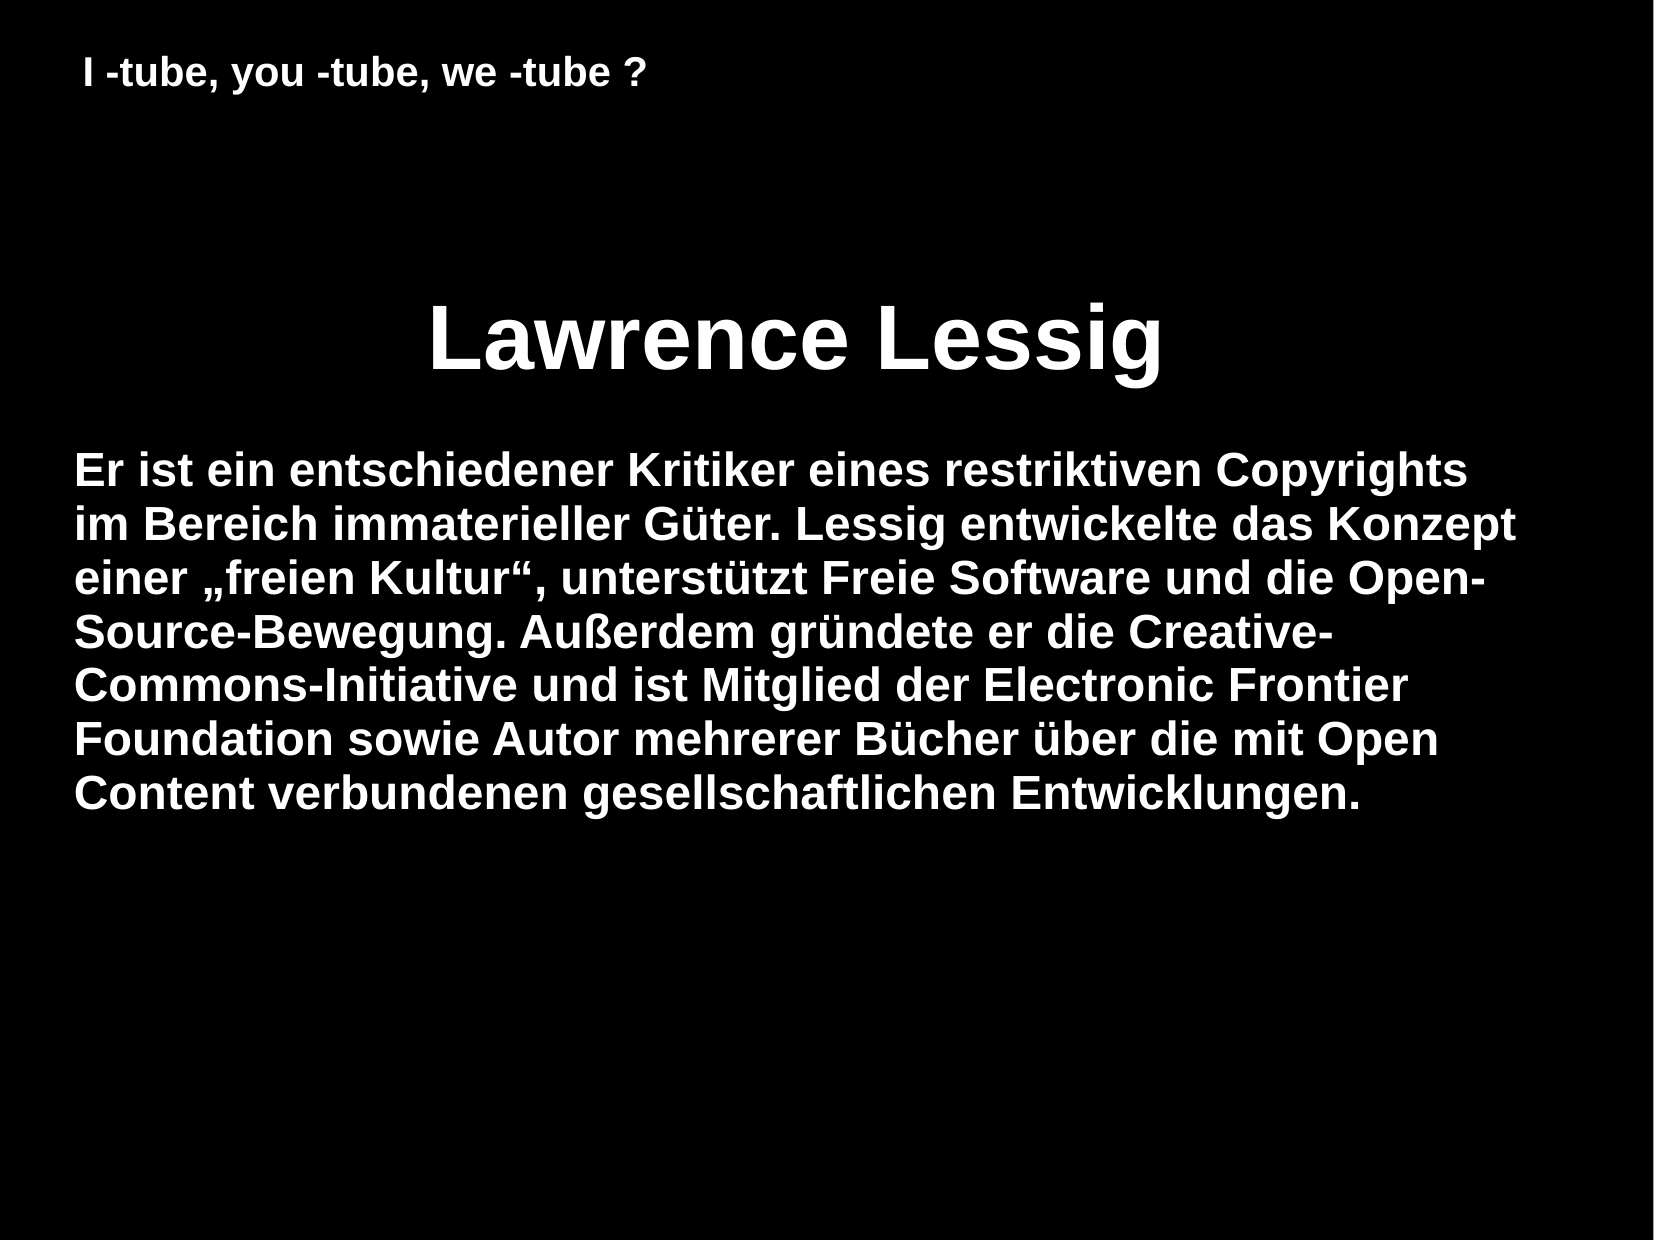

# I -tube, you -tube, we -tube ?
Lawrence Lessig
Er ist ein entschiedener Kritiker eines restriktiven Copyrights im Bereich immaterieller Güter. Lessig entwickelte das Konzept einer „freien Kultur“, unterstützt Freie Software und die Open-Source-Bewegung. Außerdem gründete er die Creative-Commons-Initiative und ist Mitglied der Electronic Frontier Foundation sowie Autor mehrerer Bücher über die mit Open Content verbundenen gesellschaftlichen Entwicklungen.